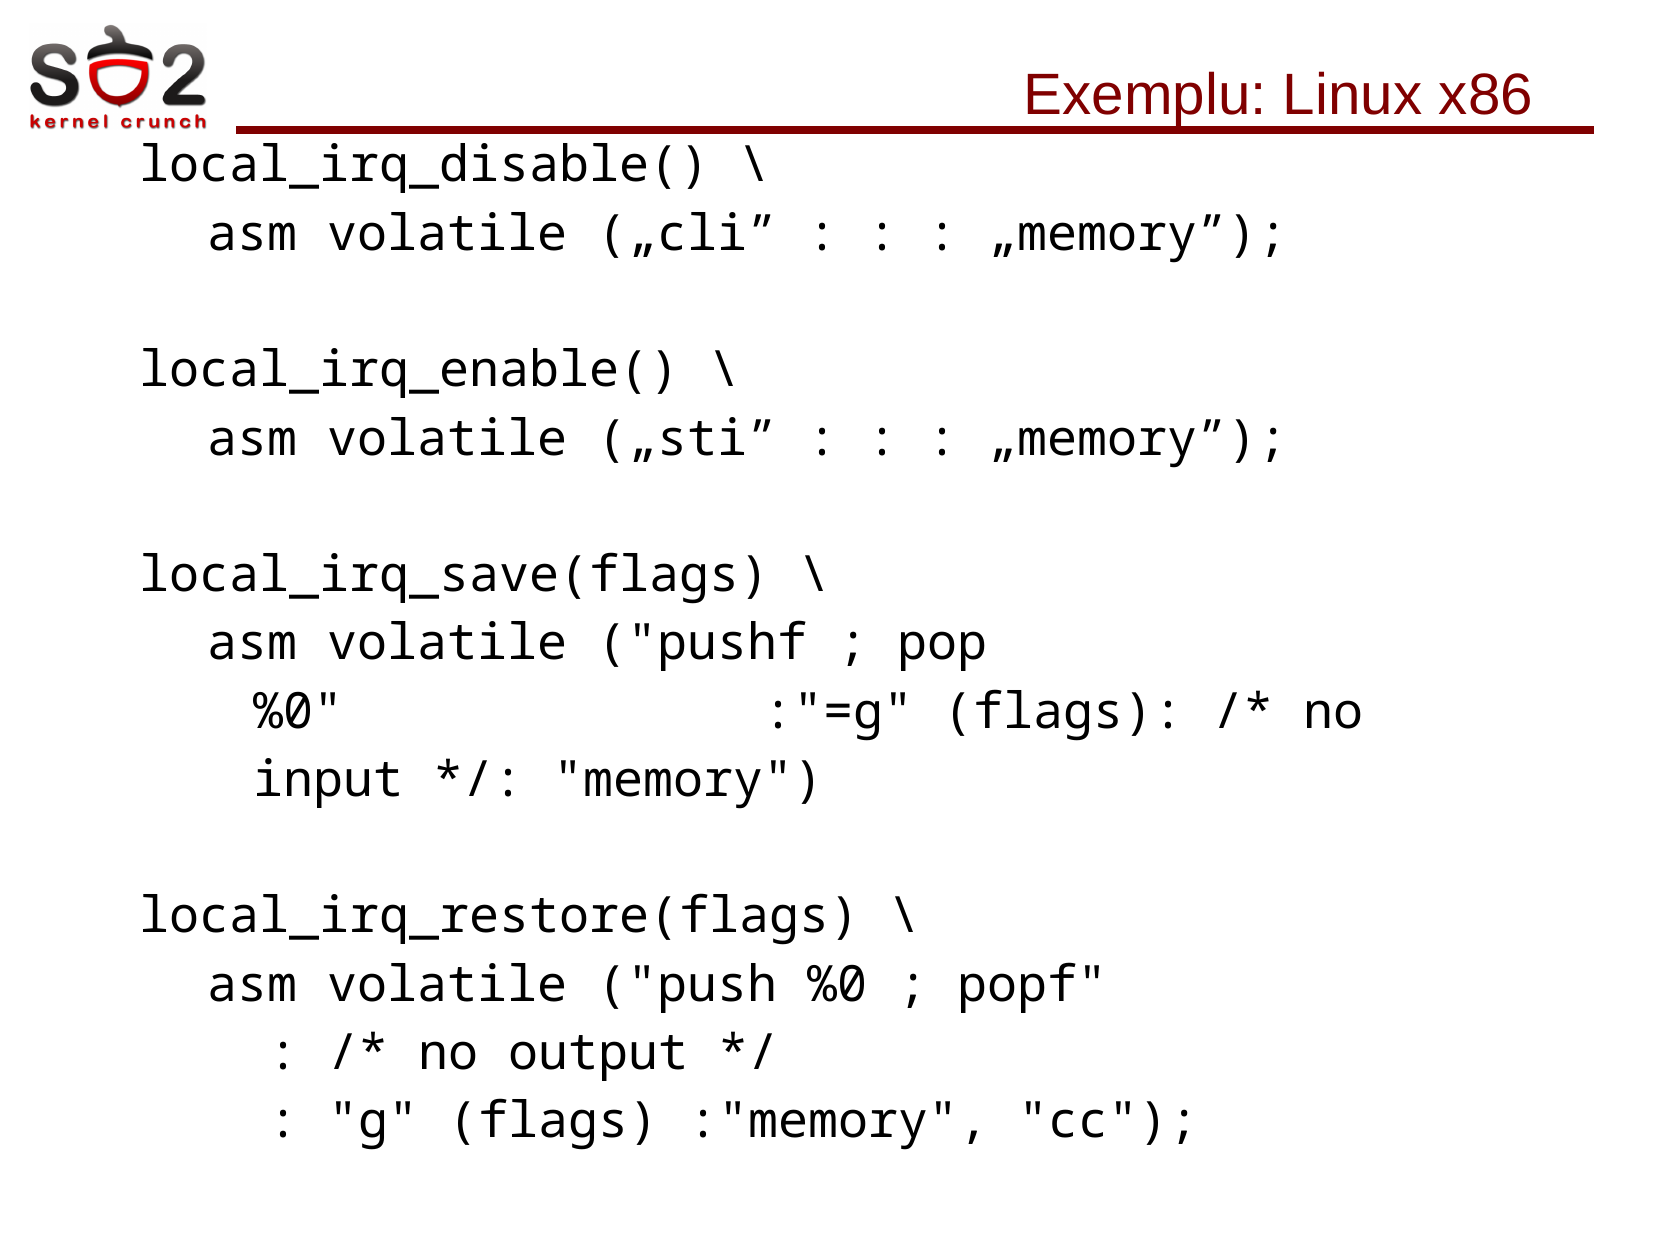

# Exemplu: Linux x86
local_irq_disable() \
asm volatile („cli” : : : „memory”);
local_irq_enable() \
asm volatile („sti” : : : „memory”);
local_irq_save(flags) \
asm volatile ("pushf ; pop %0" :"=g" (flags): /* no input */: "memory")
local_irq_restore(flags) \
asm volatile ("push %0 ; popf"
: /* no output */
: "g" (flags) :"memory", "cc");